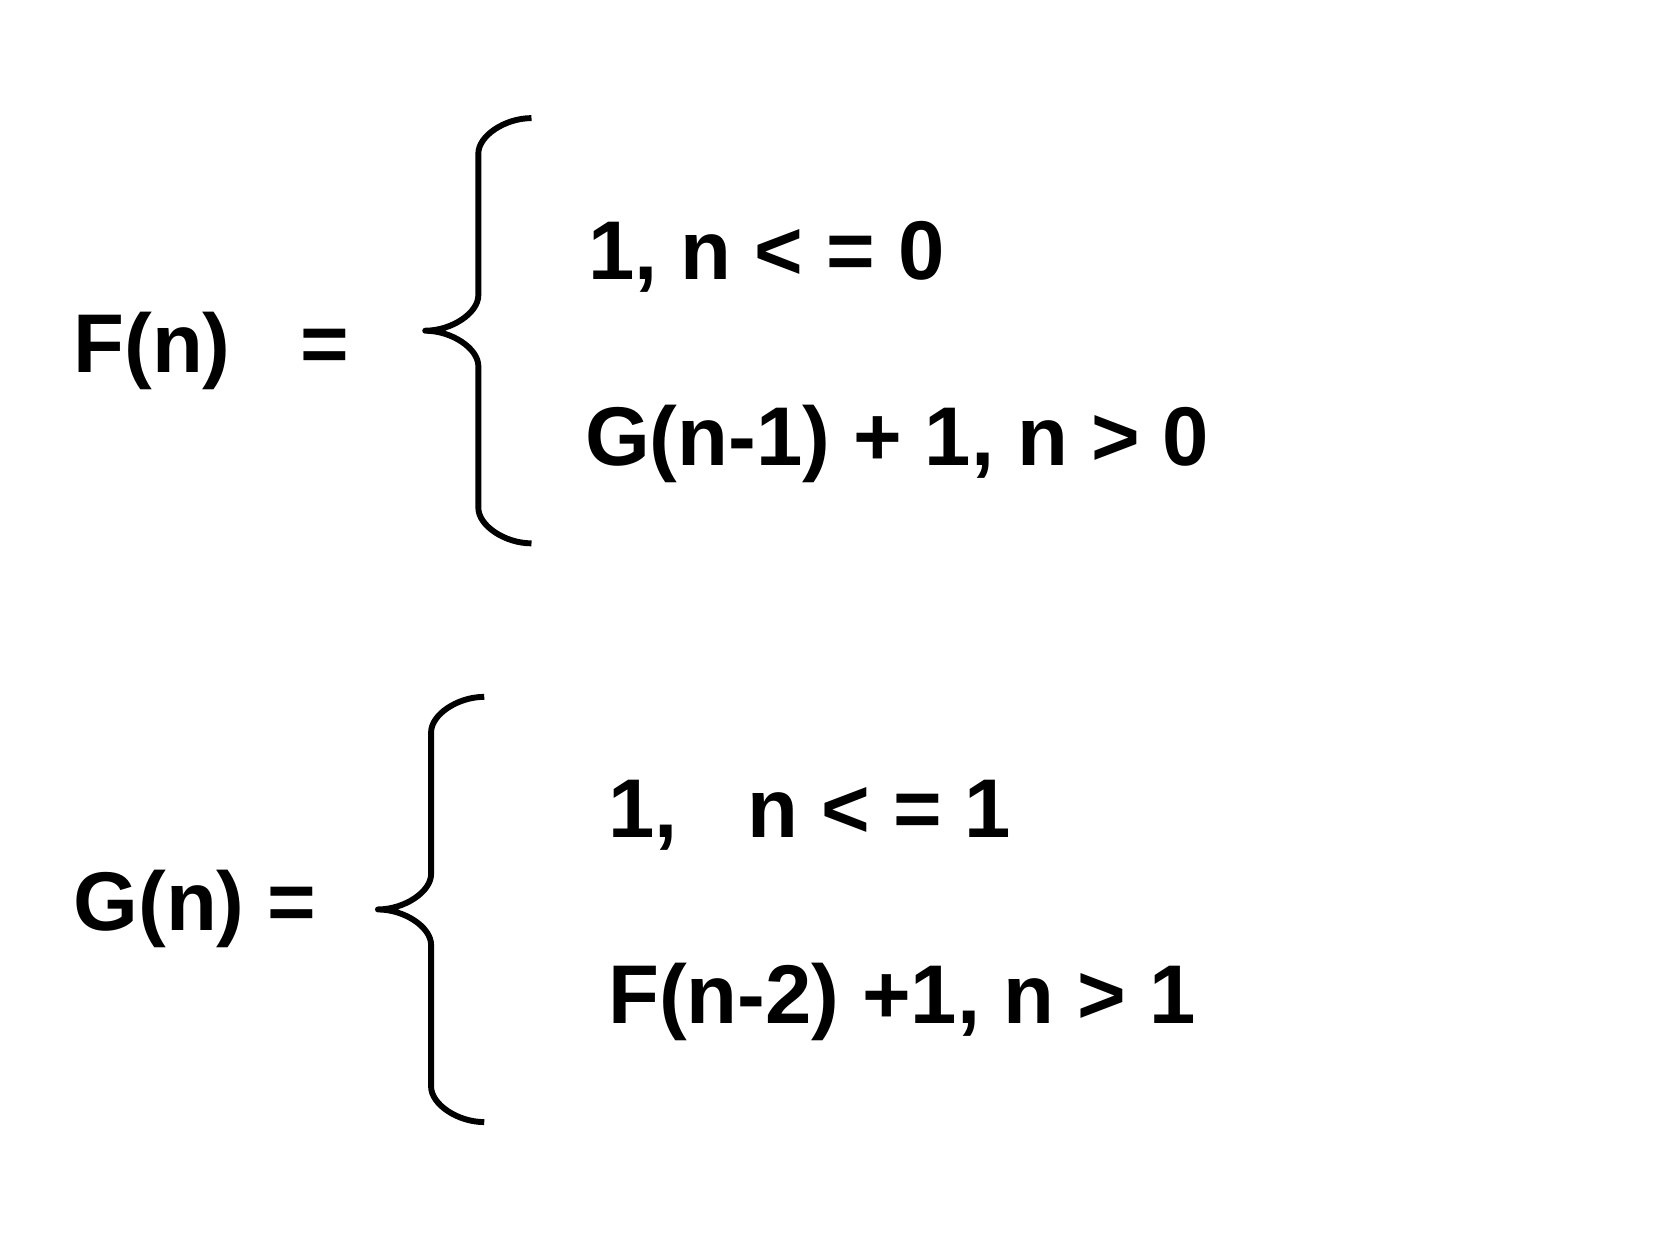

1, n < = 0
F(n) =
 G(n-1) + 1, n > 0
 1, n < = 1
G(n) =
 F(n-2) +1, n > 1